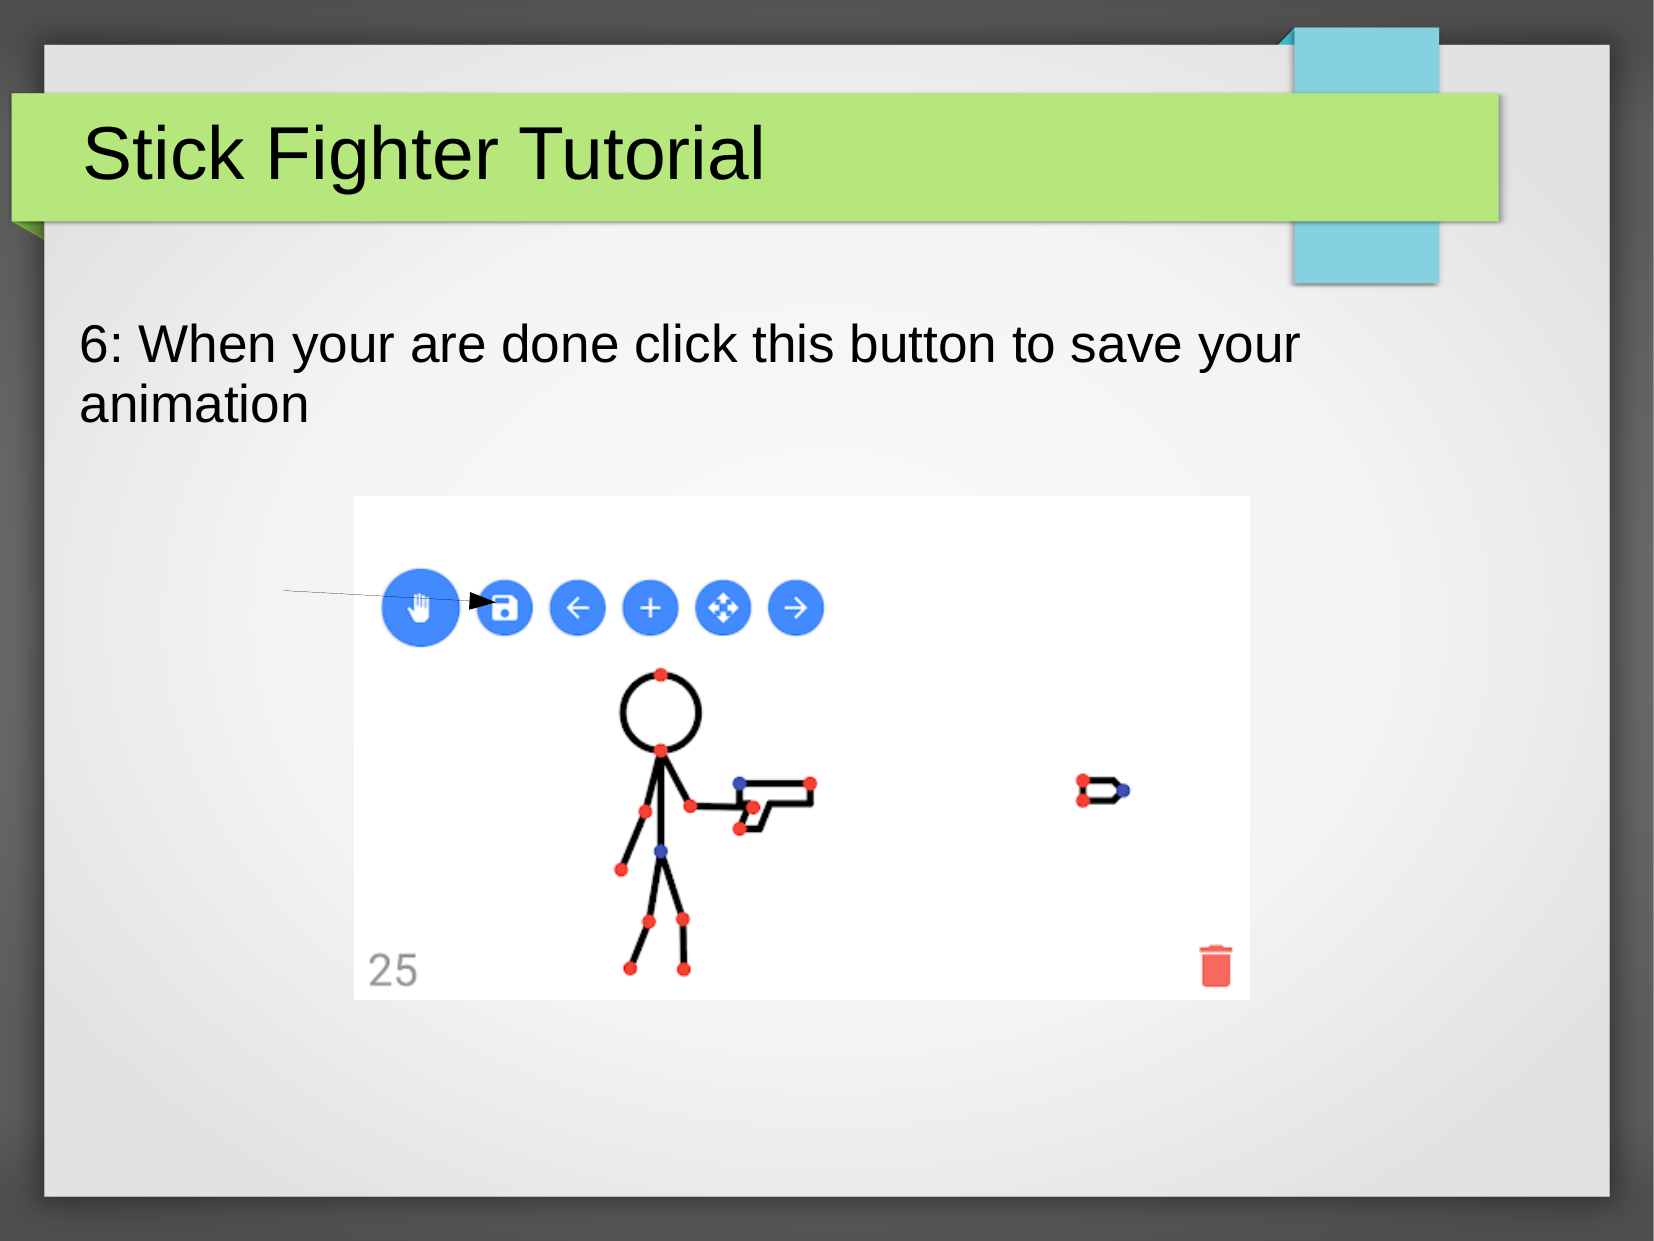

# Stick Fighter Tutorial
6: When your are done click this button to save your animation